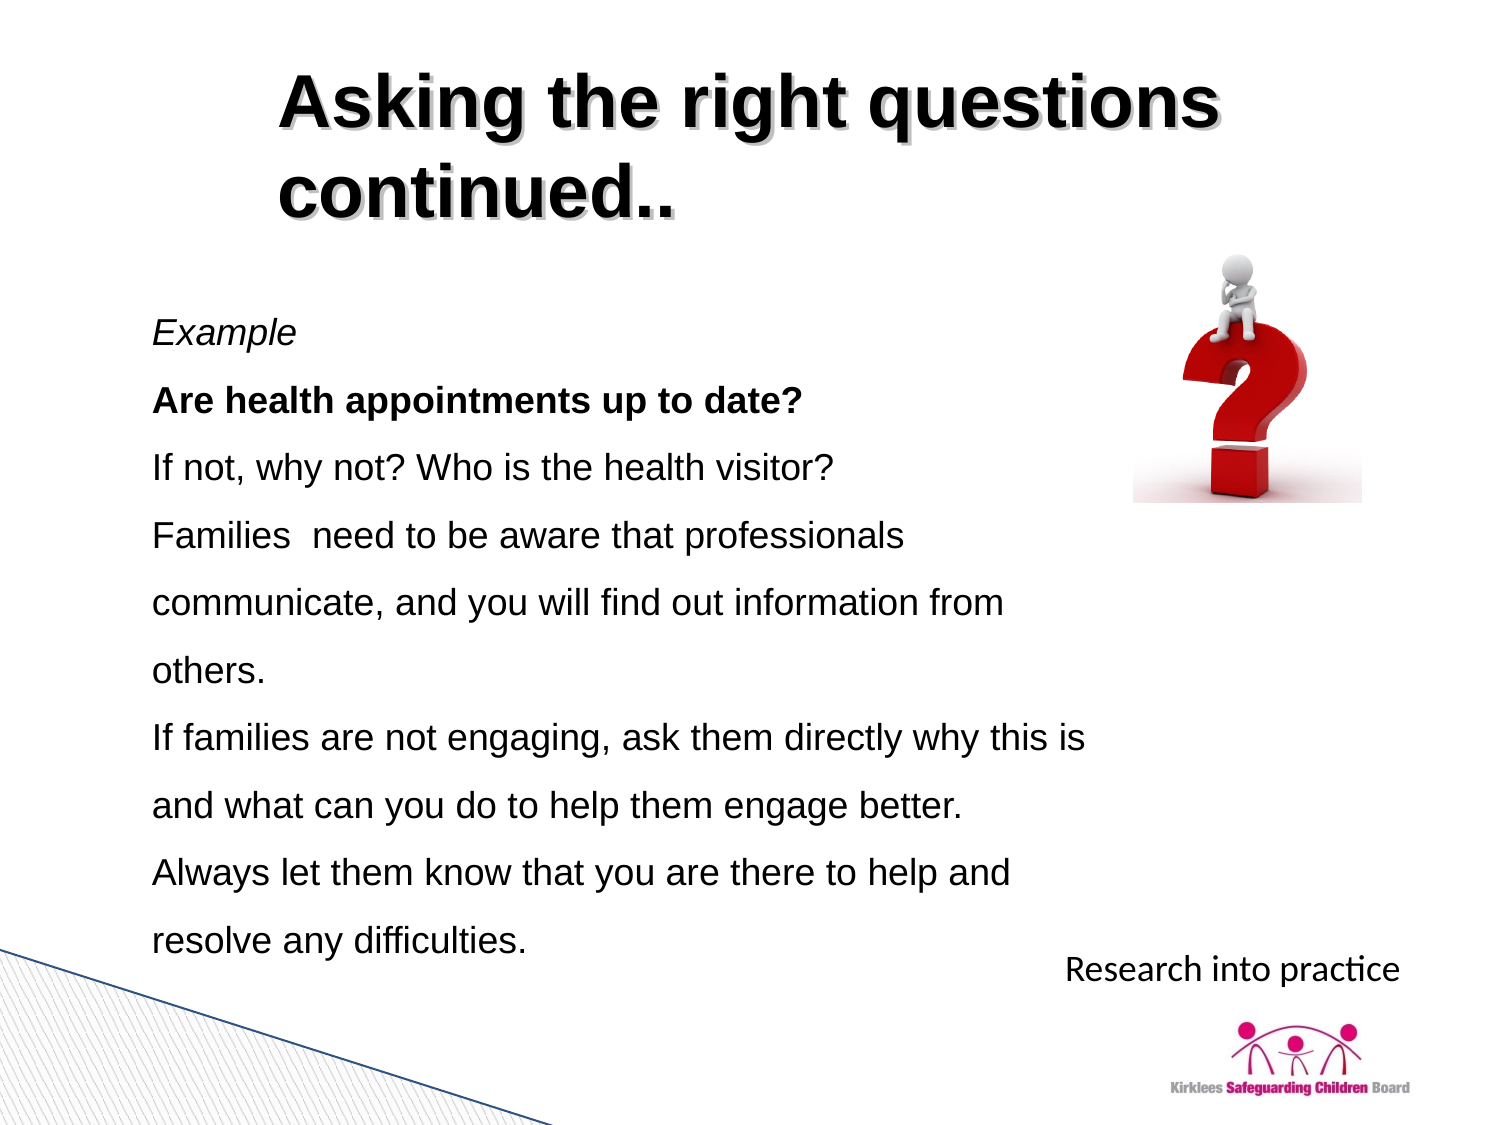

# Asking the right questions continued..
Example
Are health appointments up to date?
If not, why not? Who is the health visitor?
Families  need to be aware that professionals communicate, and you will find out information from others.
If families are not engaging, ask them directly why this is and what can you do to help them engage better.
Always let them know that you are there to help and resolve any difficulties.
Research into practice